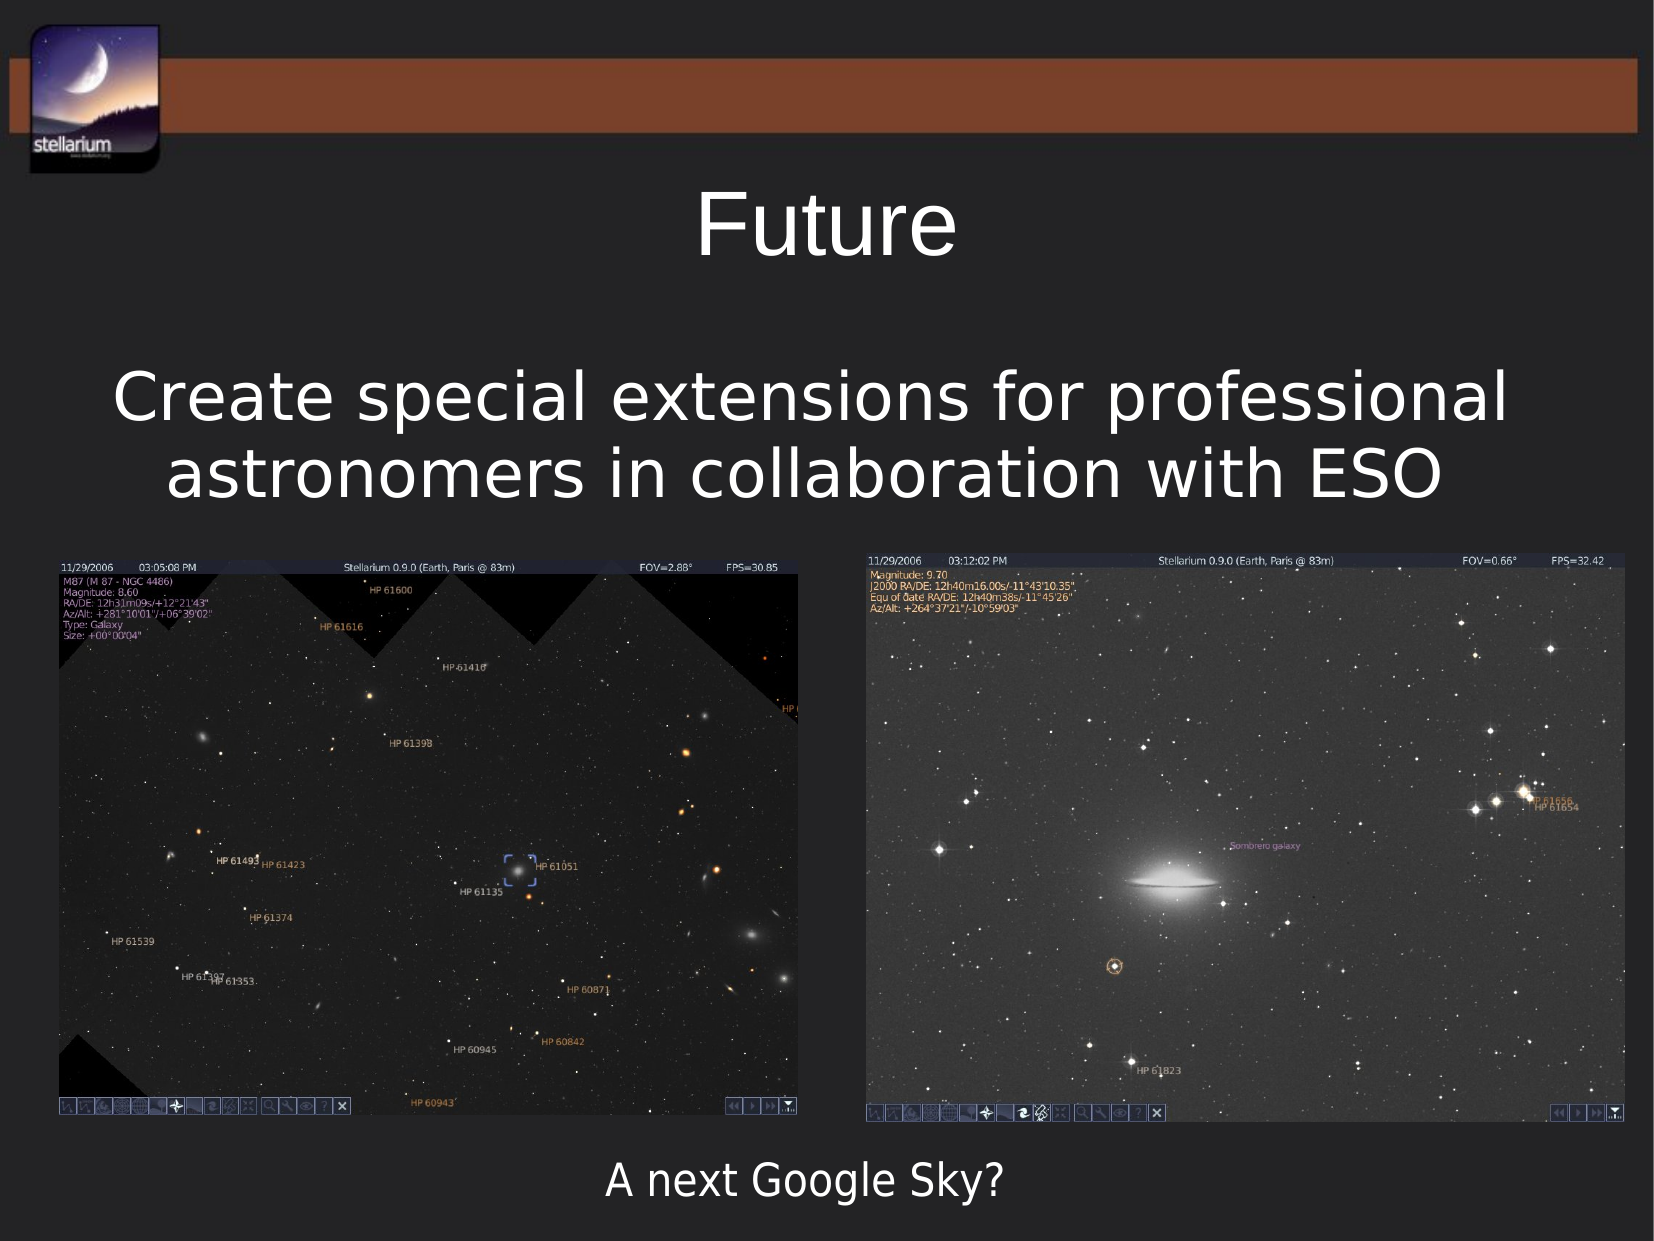

# Future
Create special extensions for professional astronomers in collaboration with ESO
A next Google Sky?